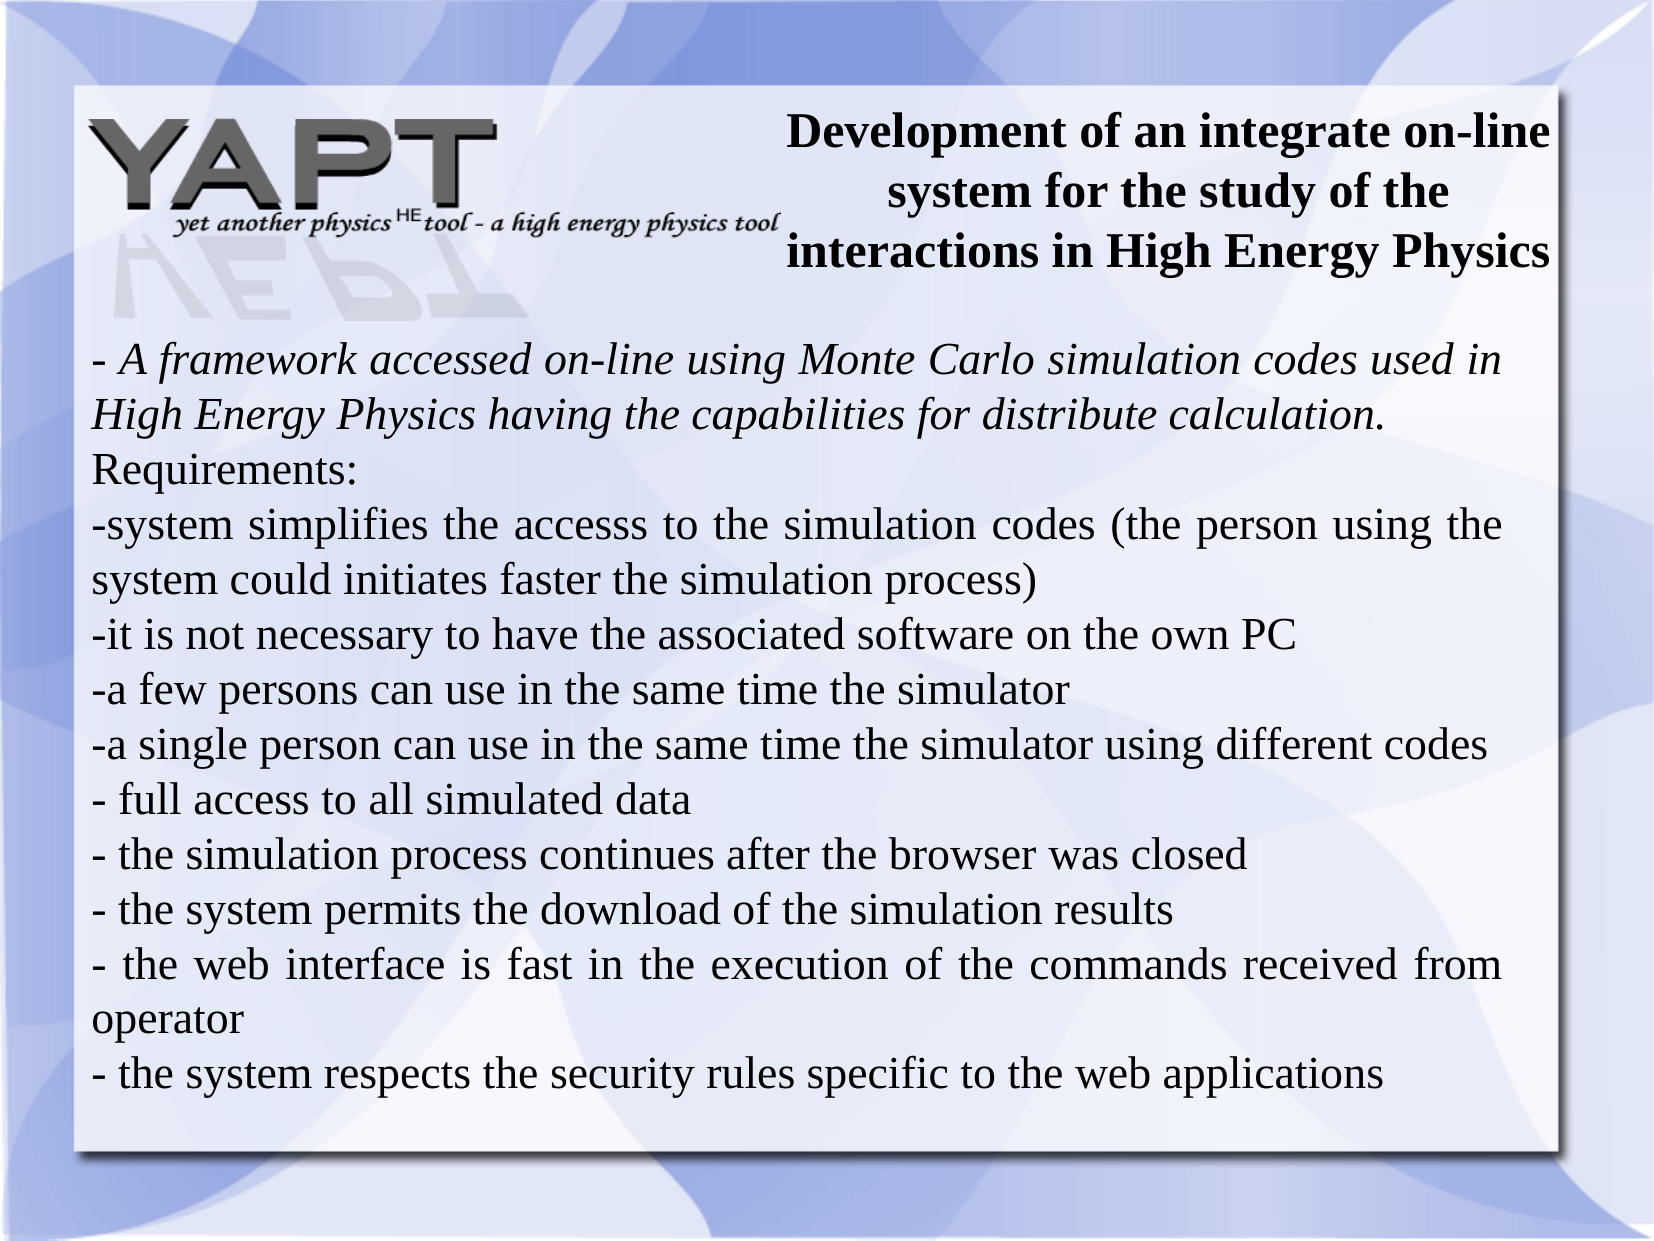

Development of an integrate on-line system for the study of the interactions in High Energy Physics
- A framework accessed on-line using Monte Carlo simulation codes used in High Energy Physics having the capabilities for distribute calculation.
Requirements:
-system simplifies the accesss to the simulation codes (the person using the system could initiates faster the simulation process)
-it is not necessary to have the associated software on the own PC
-a few persons can use in the same time the simulator
-a single person can use in the same time the simulator using different codes
- full access to all simulated data
- the simulation process continues after the browser was closed
- the system permits the download of the simulation results
- the web interface is fast in the execution of the commands received from operator
- the system respects the security rules specific to the web applications